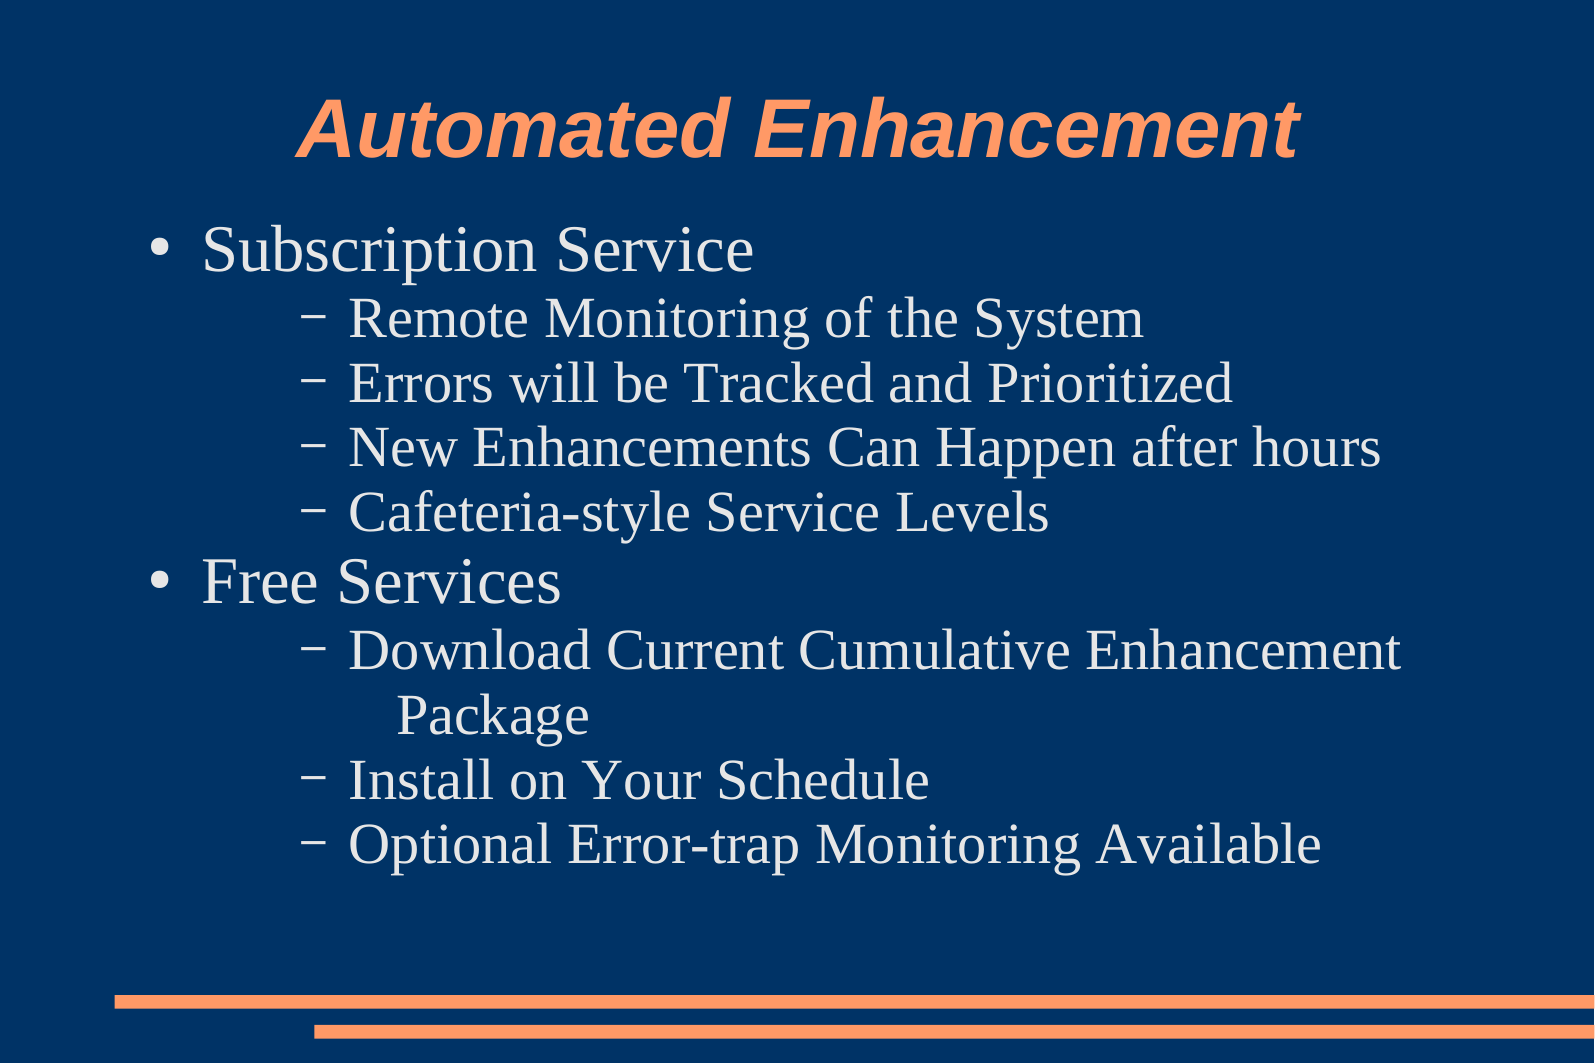

# Automated Enhancement
Subscription Service
Remote Monitoring of the System
Errors will be Tracked and Prioritized
New Enhancements Can Happen after hours
Cafeteria-style Service Levels
Free Services
Download Current Cumulative Enhancement Package
Install on Your Schedule
Optional Error-trap Monitoring Available